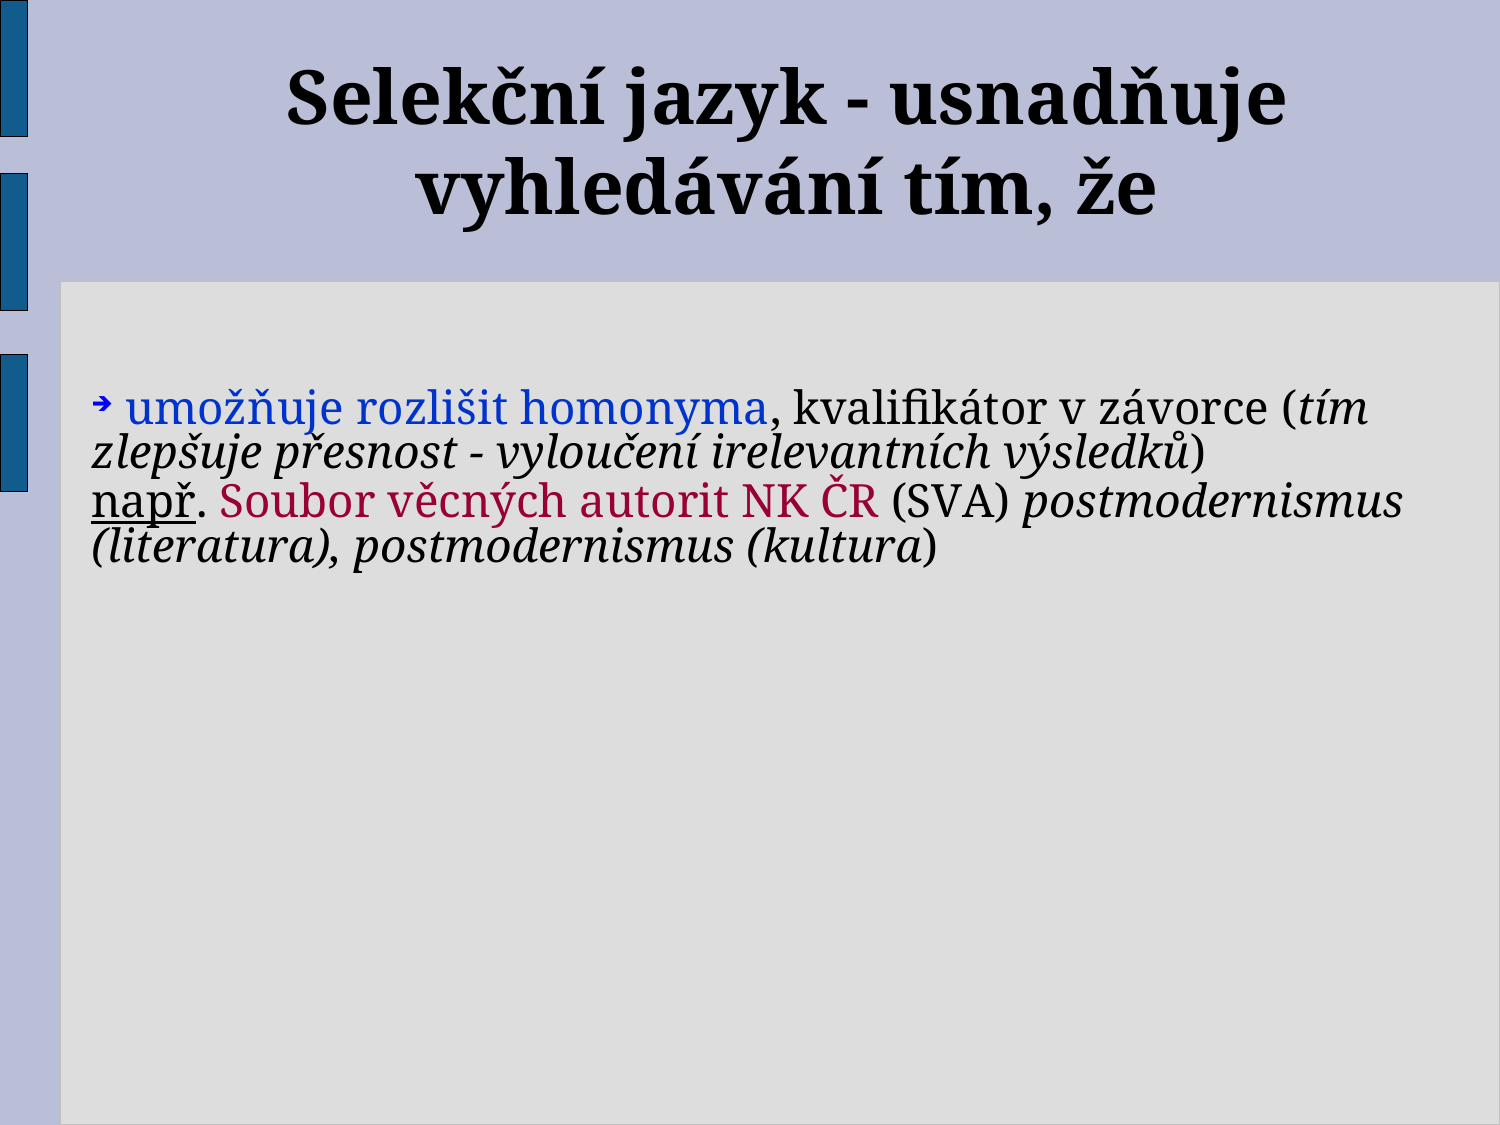

# Selekční jazyk - usnadňuje vyhledávání tím, že
 umožňuje rozlišit homonyma, kvalifikátor v závorce (tím zlepšuje přesnost - vyloučení irelevantních výsledků)
např. Soubor věcných autorit NK ČR (SVA) postmodernismus (literatura), postmodernismus (kultura)